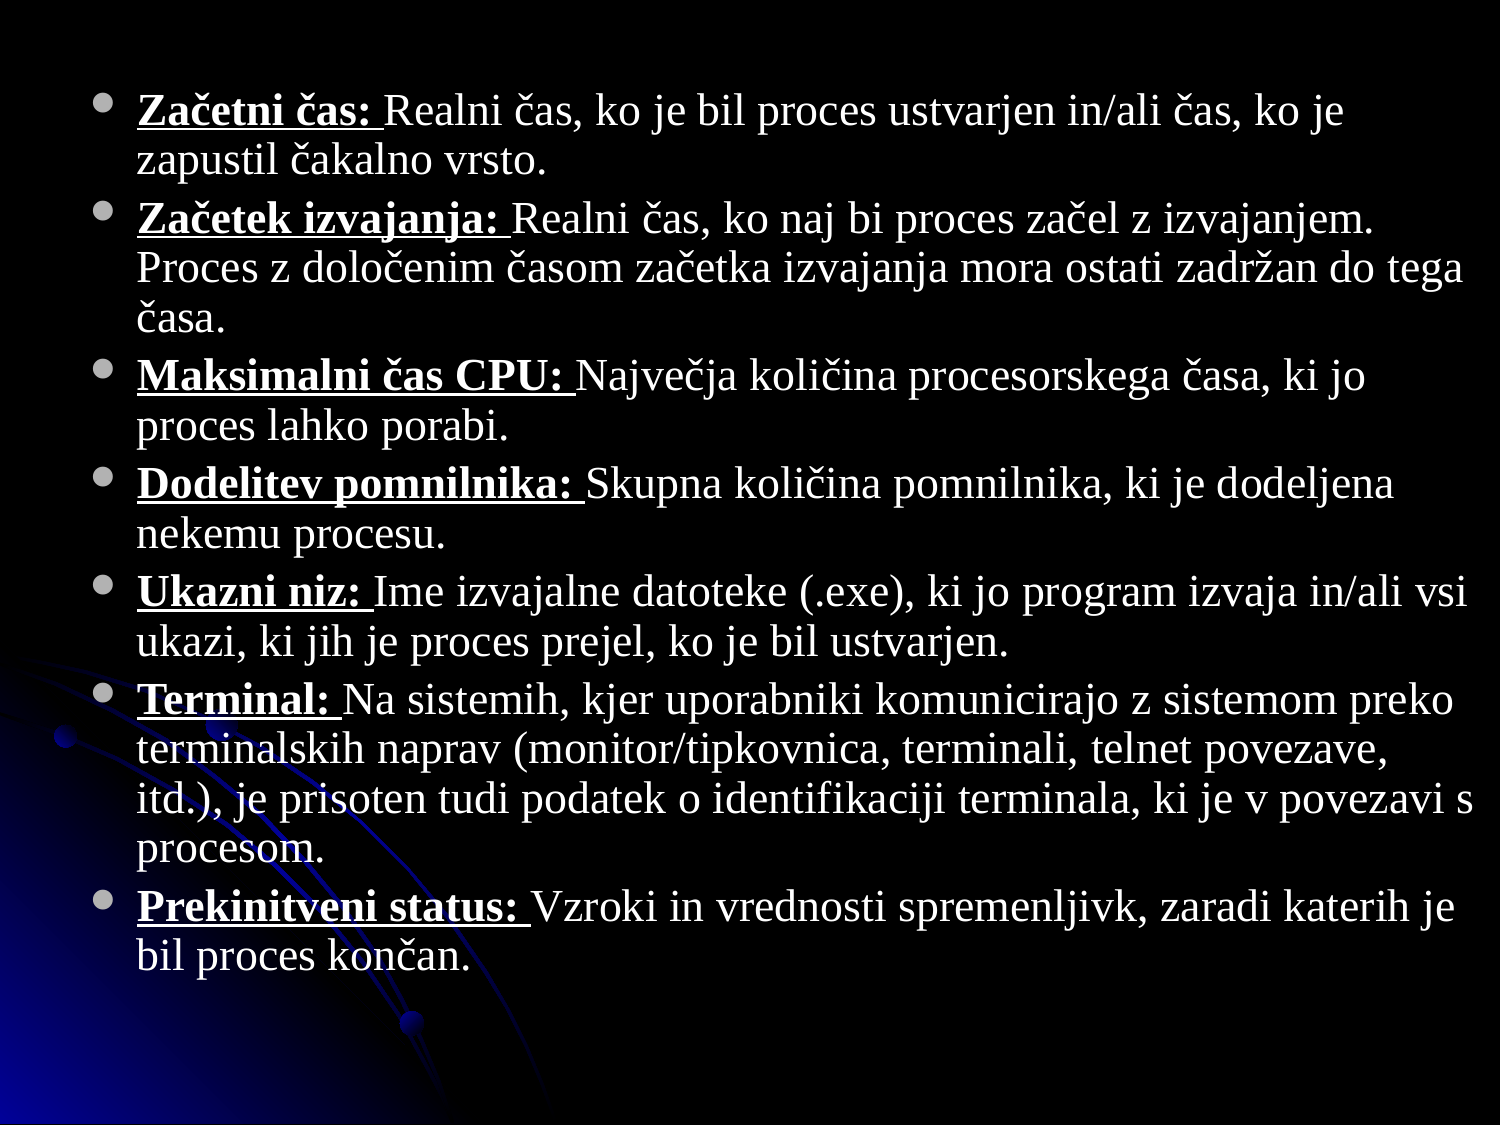

# Začetni čas: Realni čas, ko je bil proces ustvarjen in/ali čas, ko je zapustil čakalno vrsto.
Začetek izvajanja: Realni čas, ko naj bi proces začel z izvajanjem. Proces z določenim časom začetka izvajanja mora ostati zadržan do tega časa.
Maksimalni čas CPU: Največja količina procesorskega časa, ki jo proces lahko porabi.
Dodelitev pomnilnika: Skupna količina pomnilnika, ki je dodeljena nekemu procesu.
Ukazni niz: Ime izvajalne datoteke (.exe), ki jo program izvaja in/ali vsi ukazi, ki jih je proces prejel, ko je bil ustvarjen.
Terminal: Na sistemih, kjer uporabniki komunicirajo z sistemom preko terminalskih naprav (monitor/tipkovnica, terminali, telnet povezave, itd.), je prisoten tudi podatek o identifikaciji terminala, ki je v povezavi s procesom.
Prekinitveni status: Vzroki in vrednosti spremenljivk, zaradi katerih je bil proces končan.